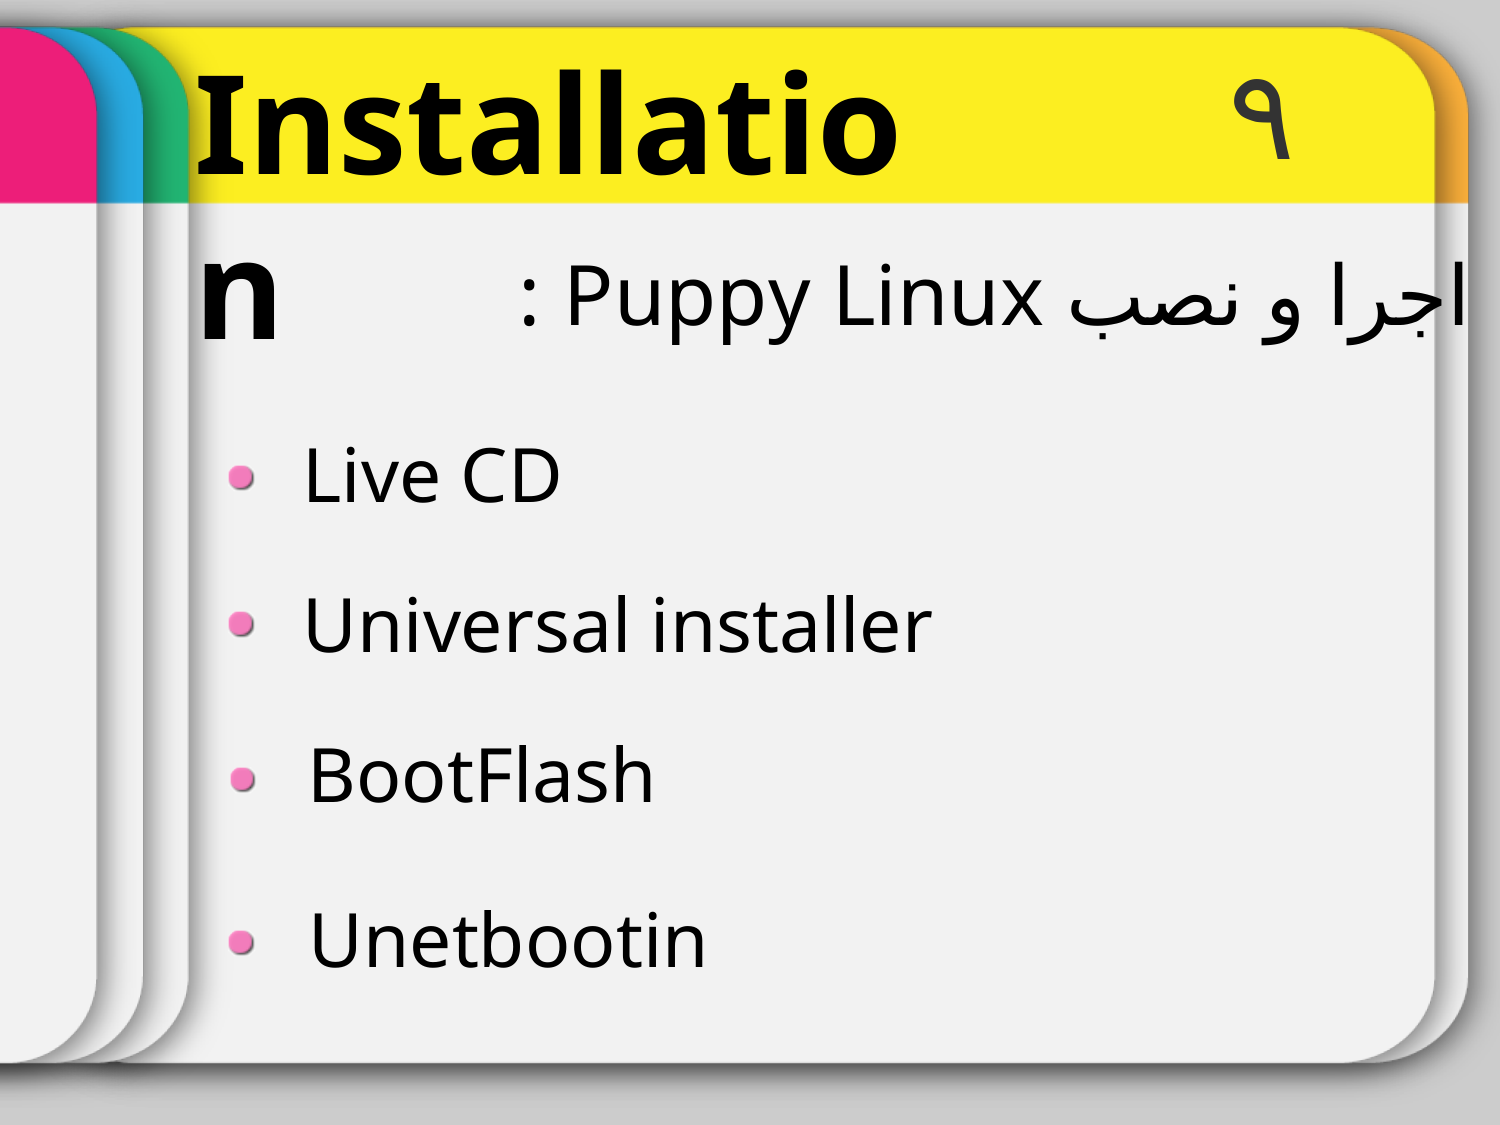

۹
Installation
اجرا و نصب Puppy Linux :
Live CD
Universal installer
BootFlash
Unetbootin